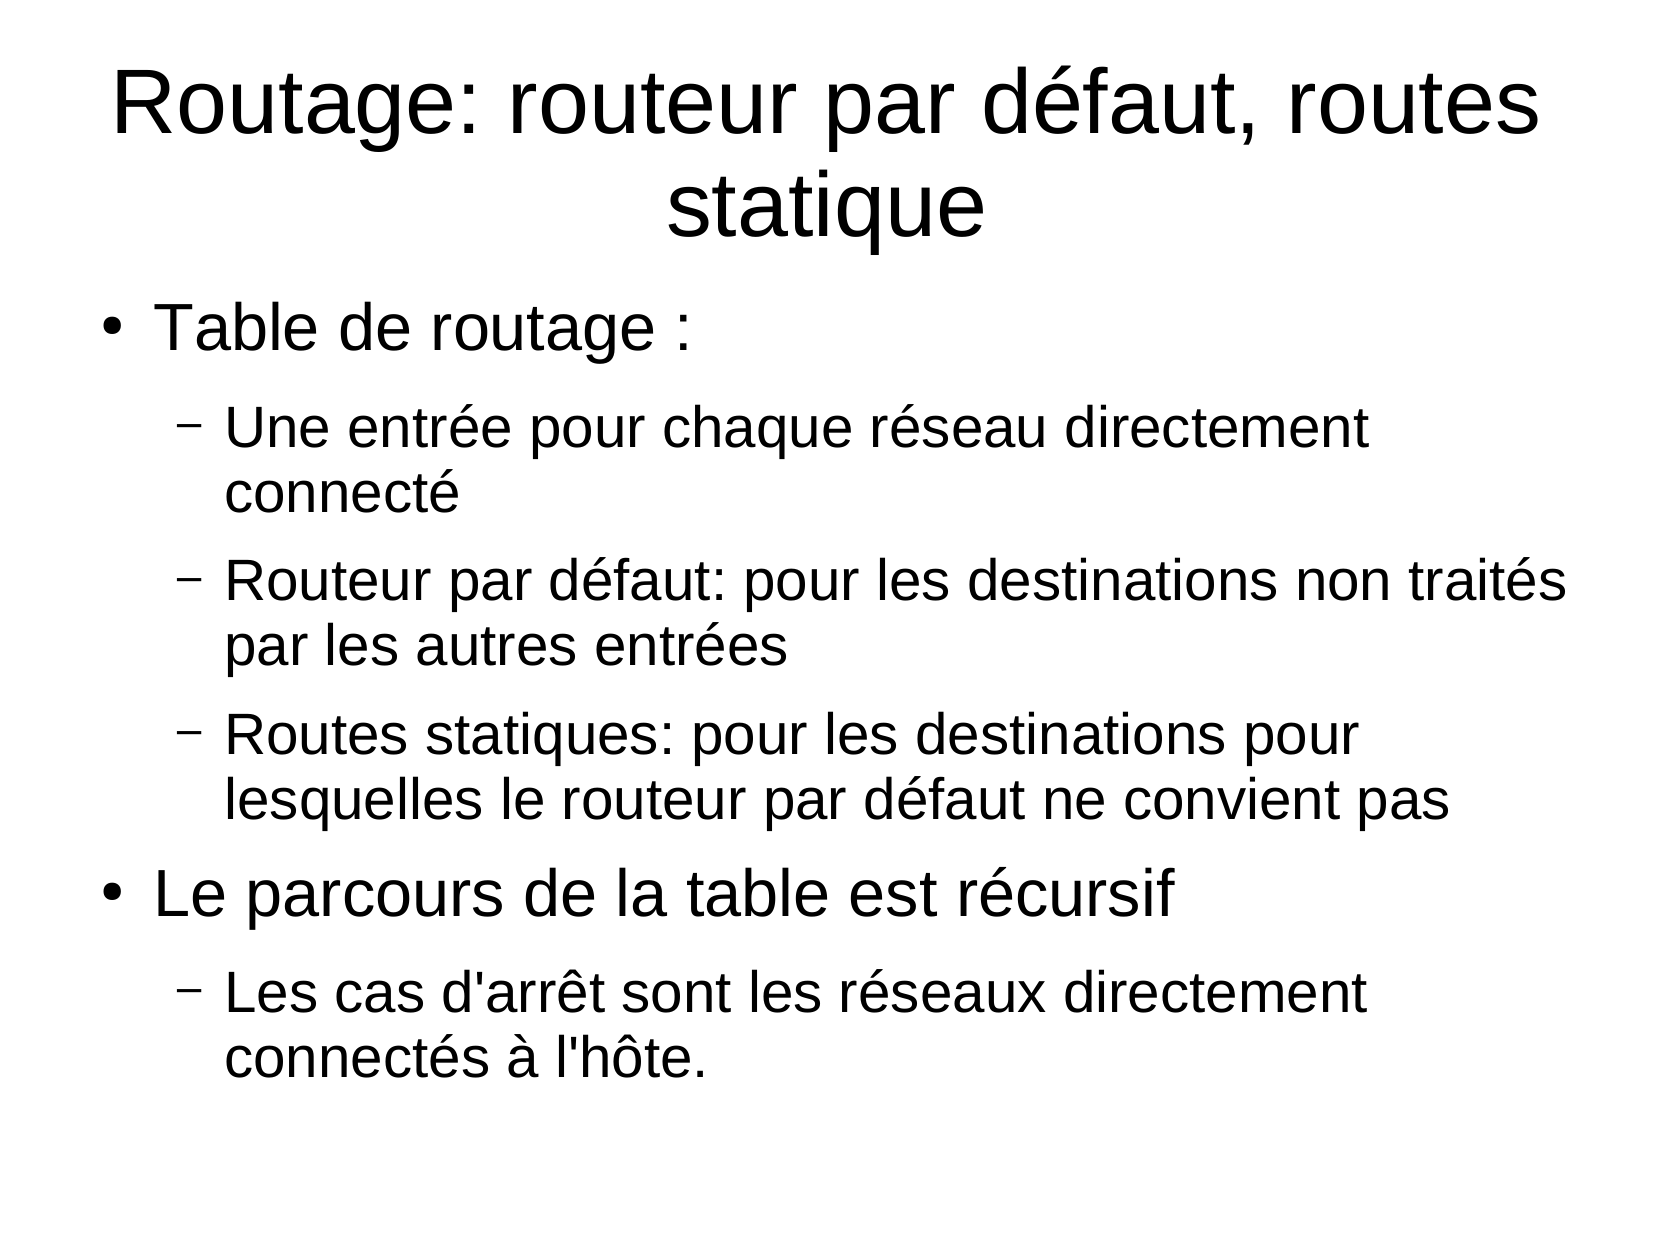

# Routage: routeur par défaut, routes statique
Table de routage :
Une entrée pour chaque réseau directement connecté
Routeur par défaut: pour les destinations non traités par les autres entrées
Routes statiques: pour les destinations pour lesquelles le routeur par défaut ne convient pas
Le parcours de la table est récursif
Les cas d'arrêt sont les réseaux directement connectés à l'hôte.